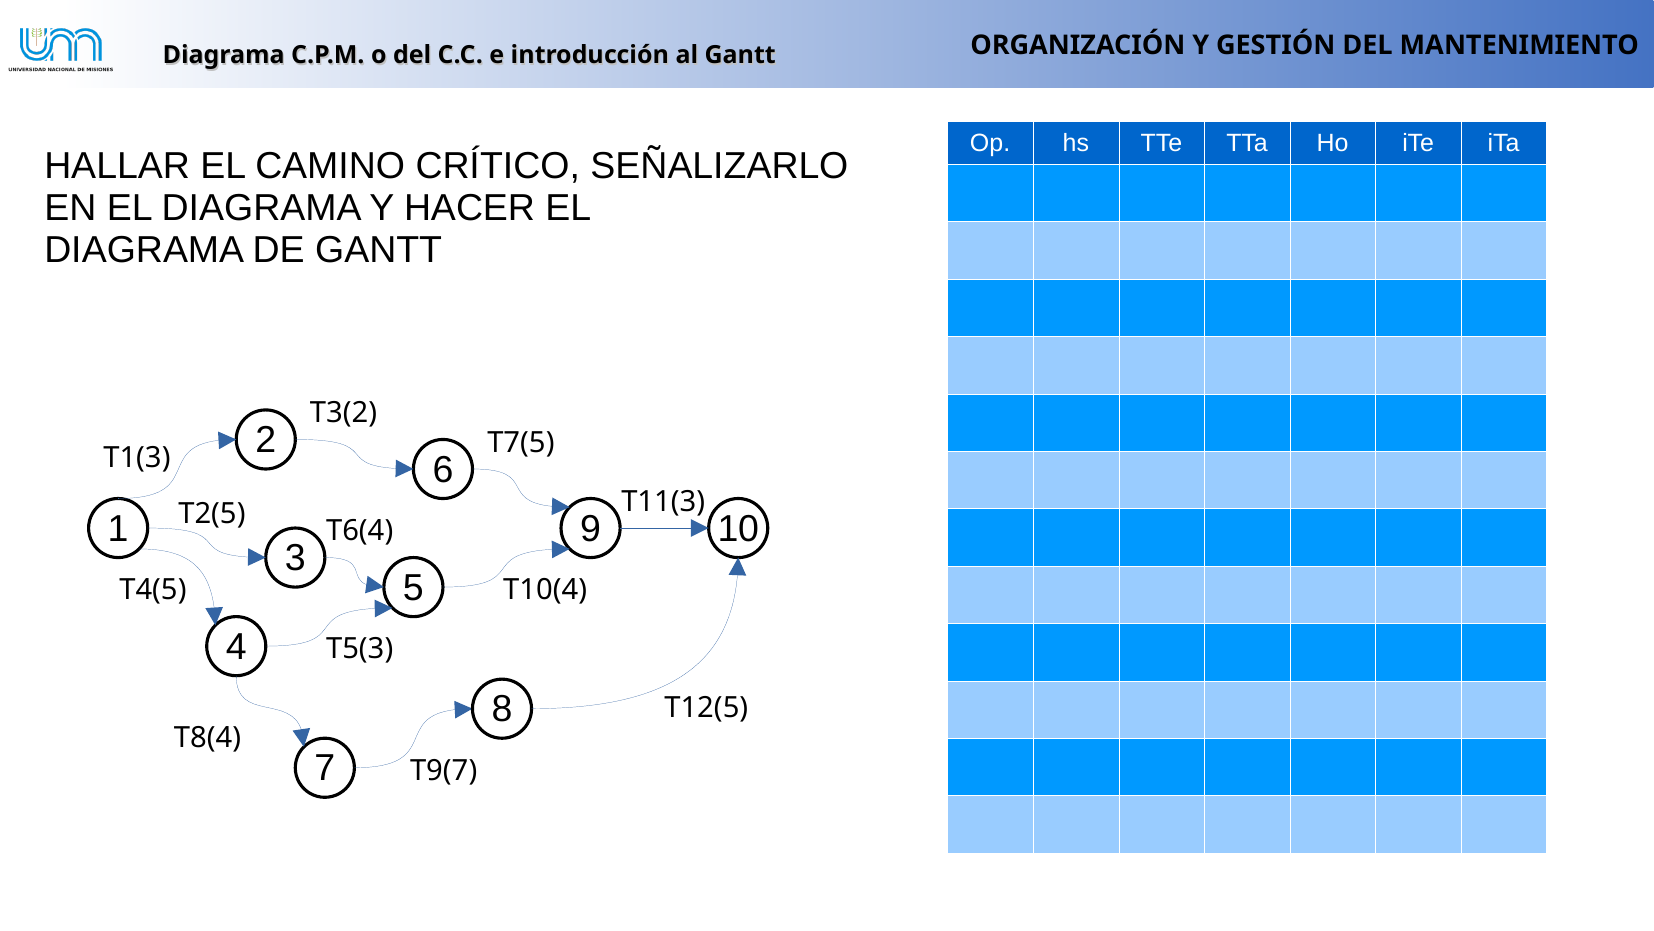

ORGANIZACIÓN Y GESTIÓN DEL MANTENIMIENTO
Diagrama C.P.M. o del C.C. e introducción al Gantt
| Op. | hs | TTe | TTa | Ho | iTe | iTa |
| --- | --- | --- | --- | --- | --- | --- |
| | | | | | | |
| | | | | | | |
| | | | | | | |
| | | | | | | |
| | | | | | | |
| | | | | | | |
| | | | | | | |
| | | | | | | |
| | | | | | | |
| | | | | | | |
| | | | | | | |
| | | | | | | |
HALLAR EL CAMINO CRÍTICO, SEÑALIZARLO
EN EL DIAGRAMA Y HACER EL
DIAGRAMA DE GANTT
T3(2)
2
T7(5)
T1(3)
6
T11(3)
T2(5)
1
9
10
T6(4)
3
5
T4(5)
T10(4)
4
T5(3)
8
T12(5)
T8(4)
7
T9(7)